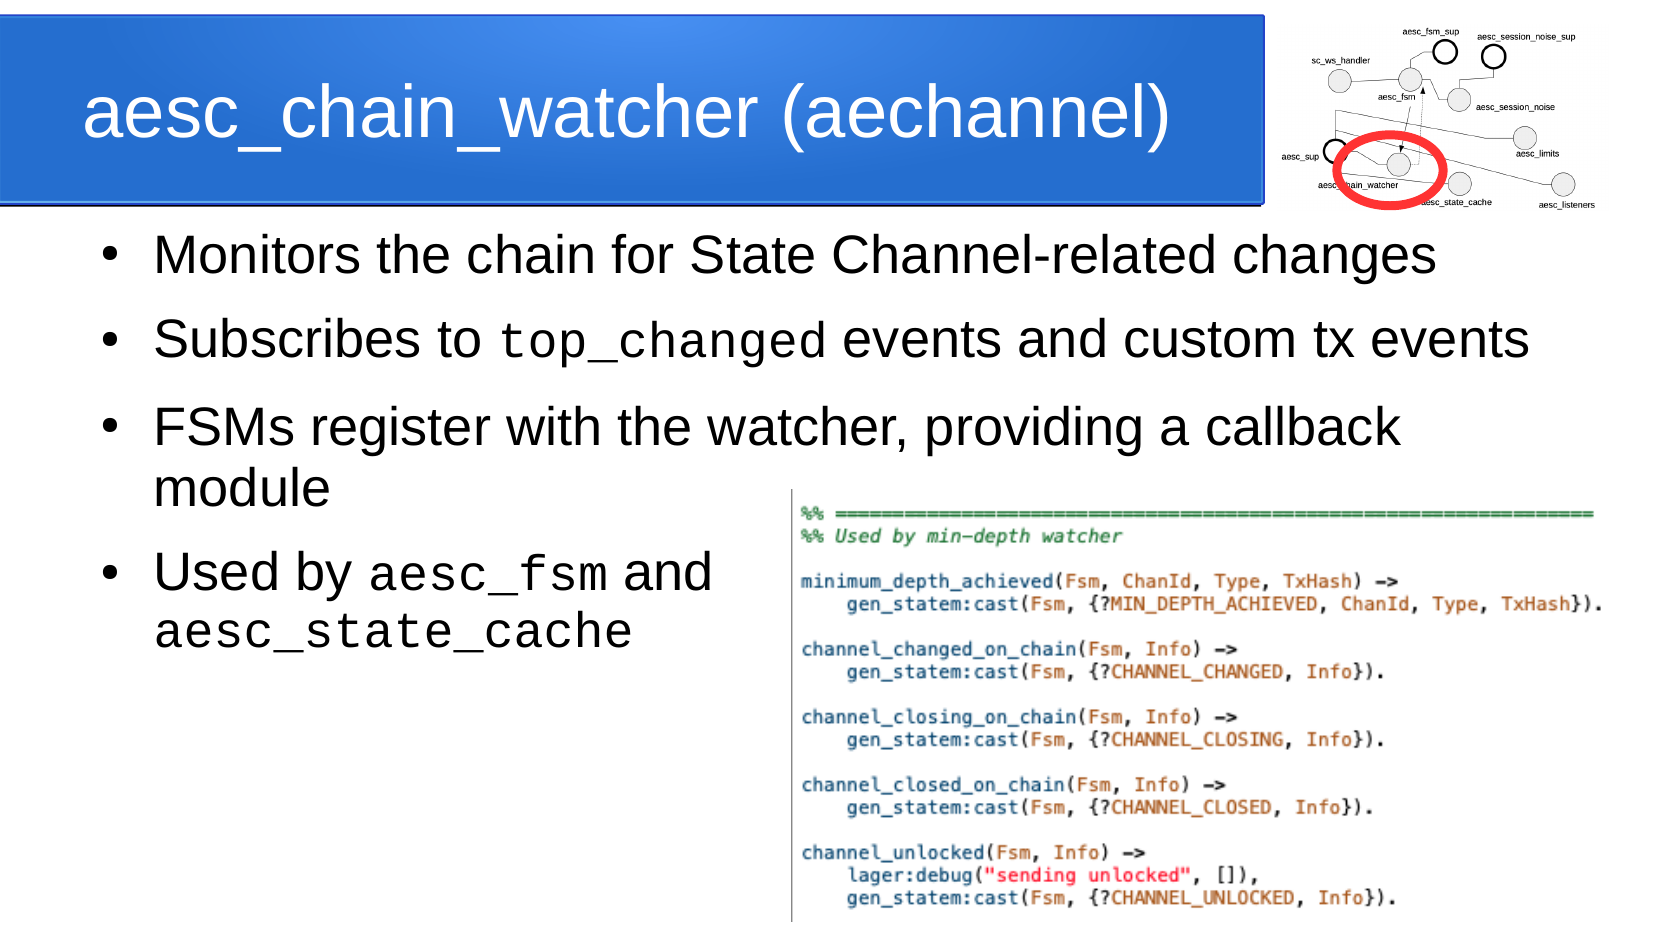

# aesc_chain_watcher (aechannel)
Monitors the chain for State Channel-related changes
Subscribes to top_changed events and custom tx events
FSMs register with the watcher, providing a callback module
Used by aesc_fsm and
aesc_state_cache